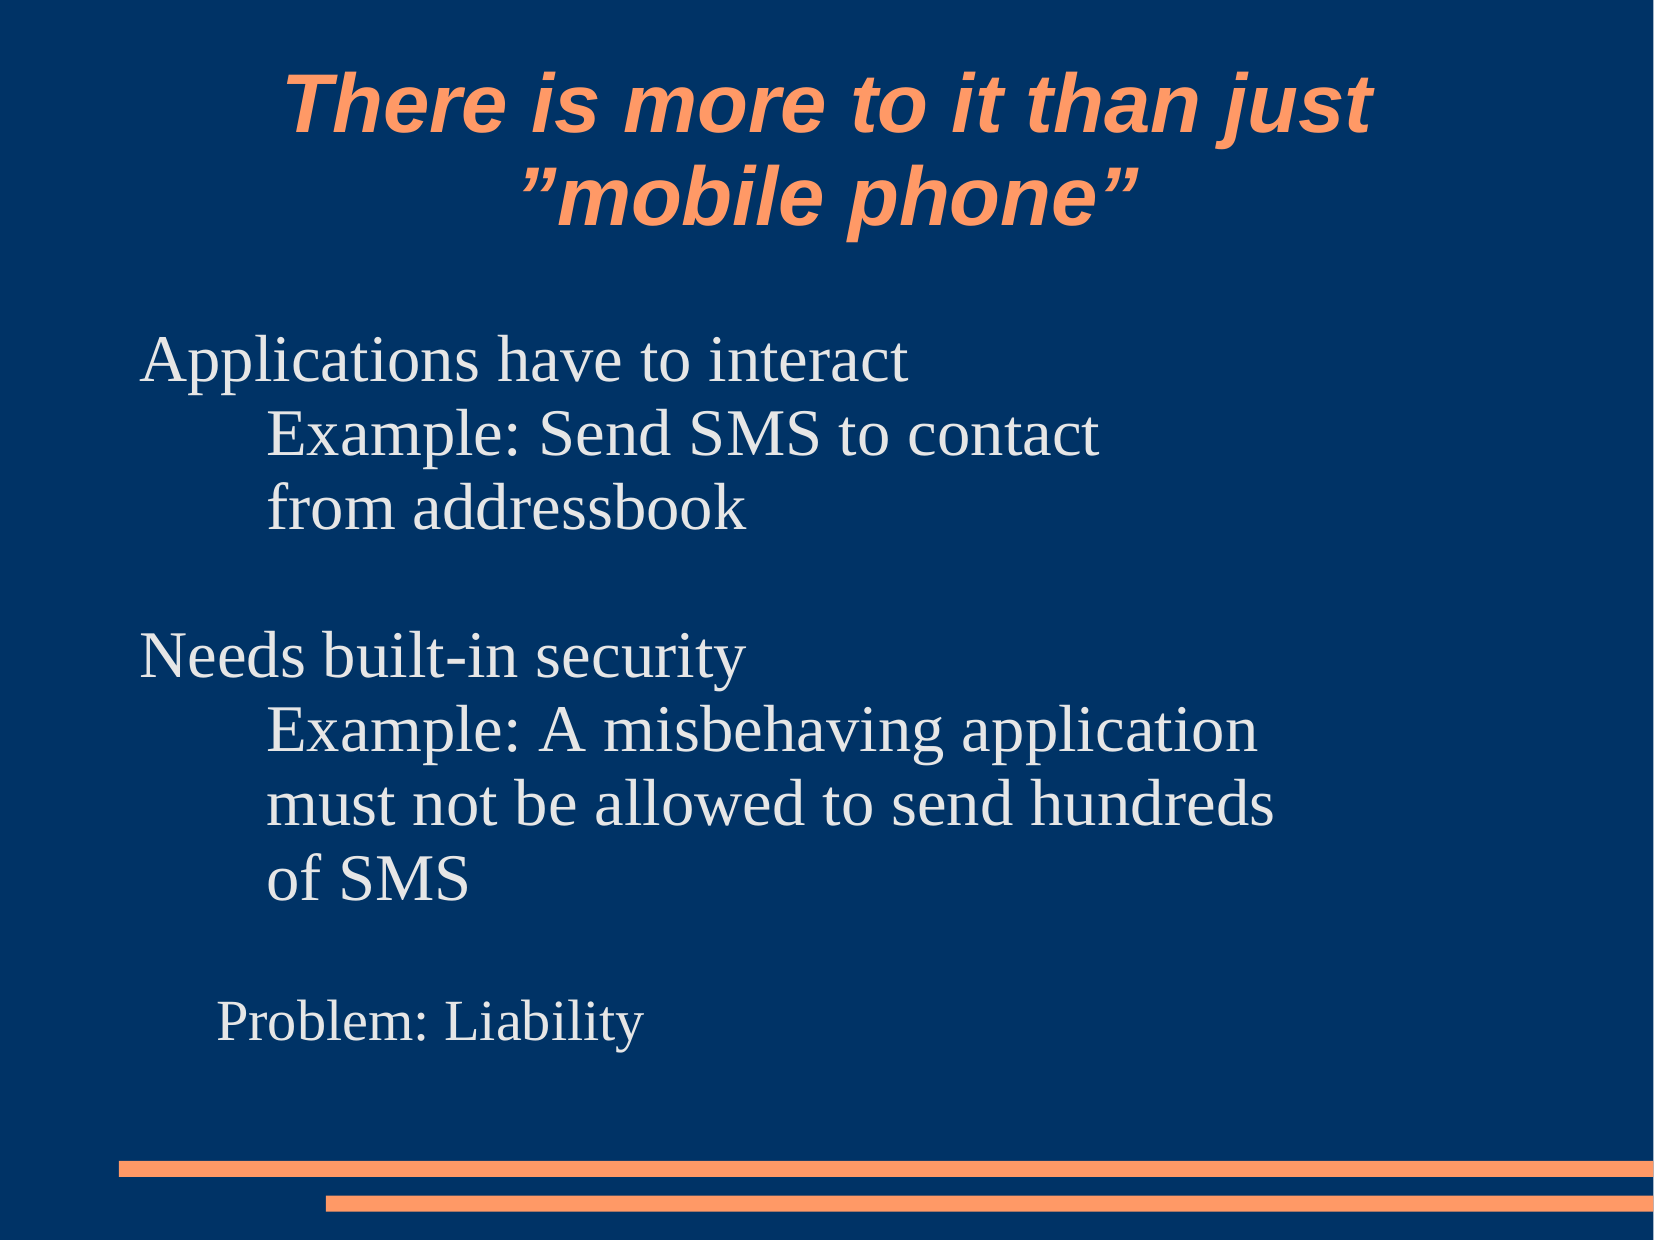

# There is more to it than just ”mobile phone”
Applications have to interact
	Example: Send SMS to contact
	from addressbook
Needs built-in security
	Example: A misbehaving application
	must not be allowed to send hundreds
	of SMS
Problem: Liability